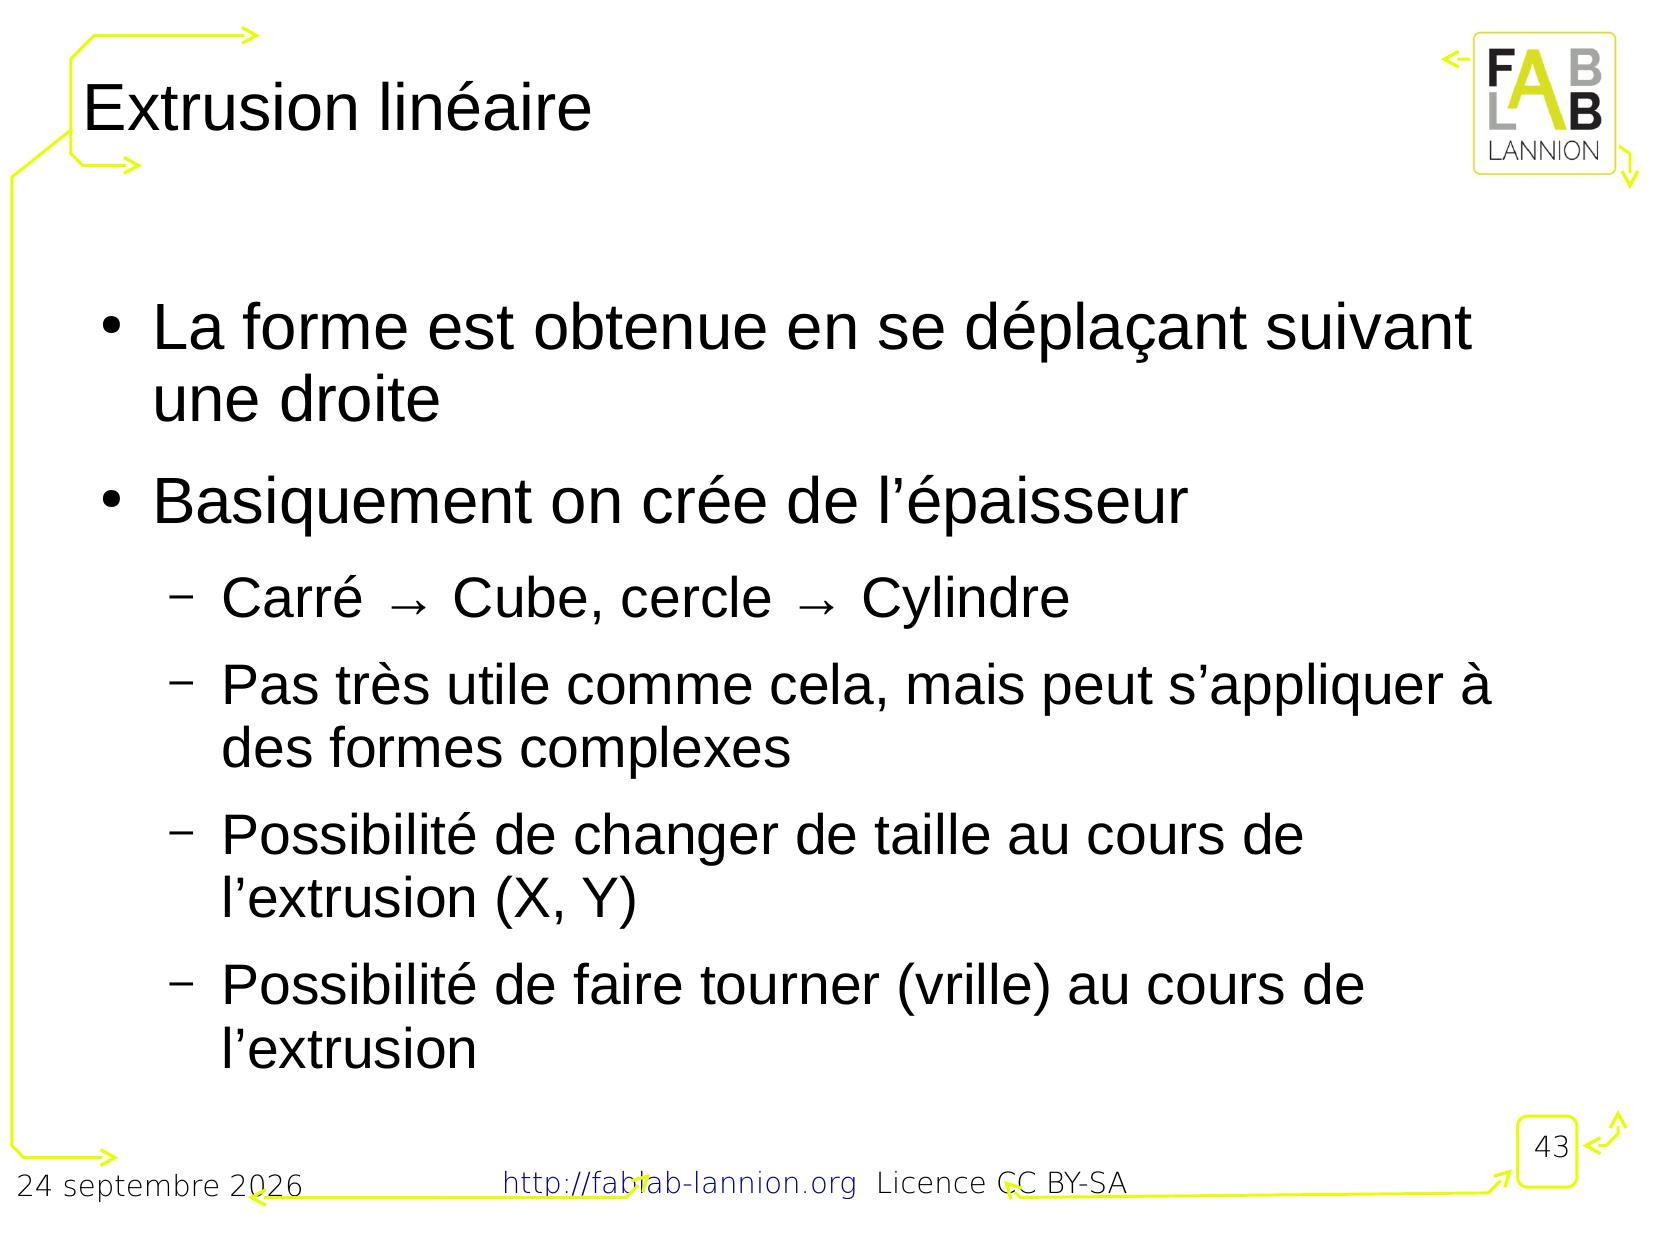

# Extrusion linéaire
La forme est obtenue en se déplaçant suivant une droite
Basiquement on crée de l’épaisseur
Carré → Cube, cercle → Cylindre
Pas très utile comme cela, mais peut s’appliquer à des formes complexes
Possibilité de changer de taille au cours de l’extrusion (X, Y)
Possibilité de faire tourner (vrille) au cours de l’extrusion
43